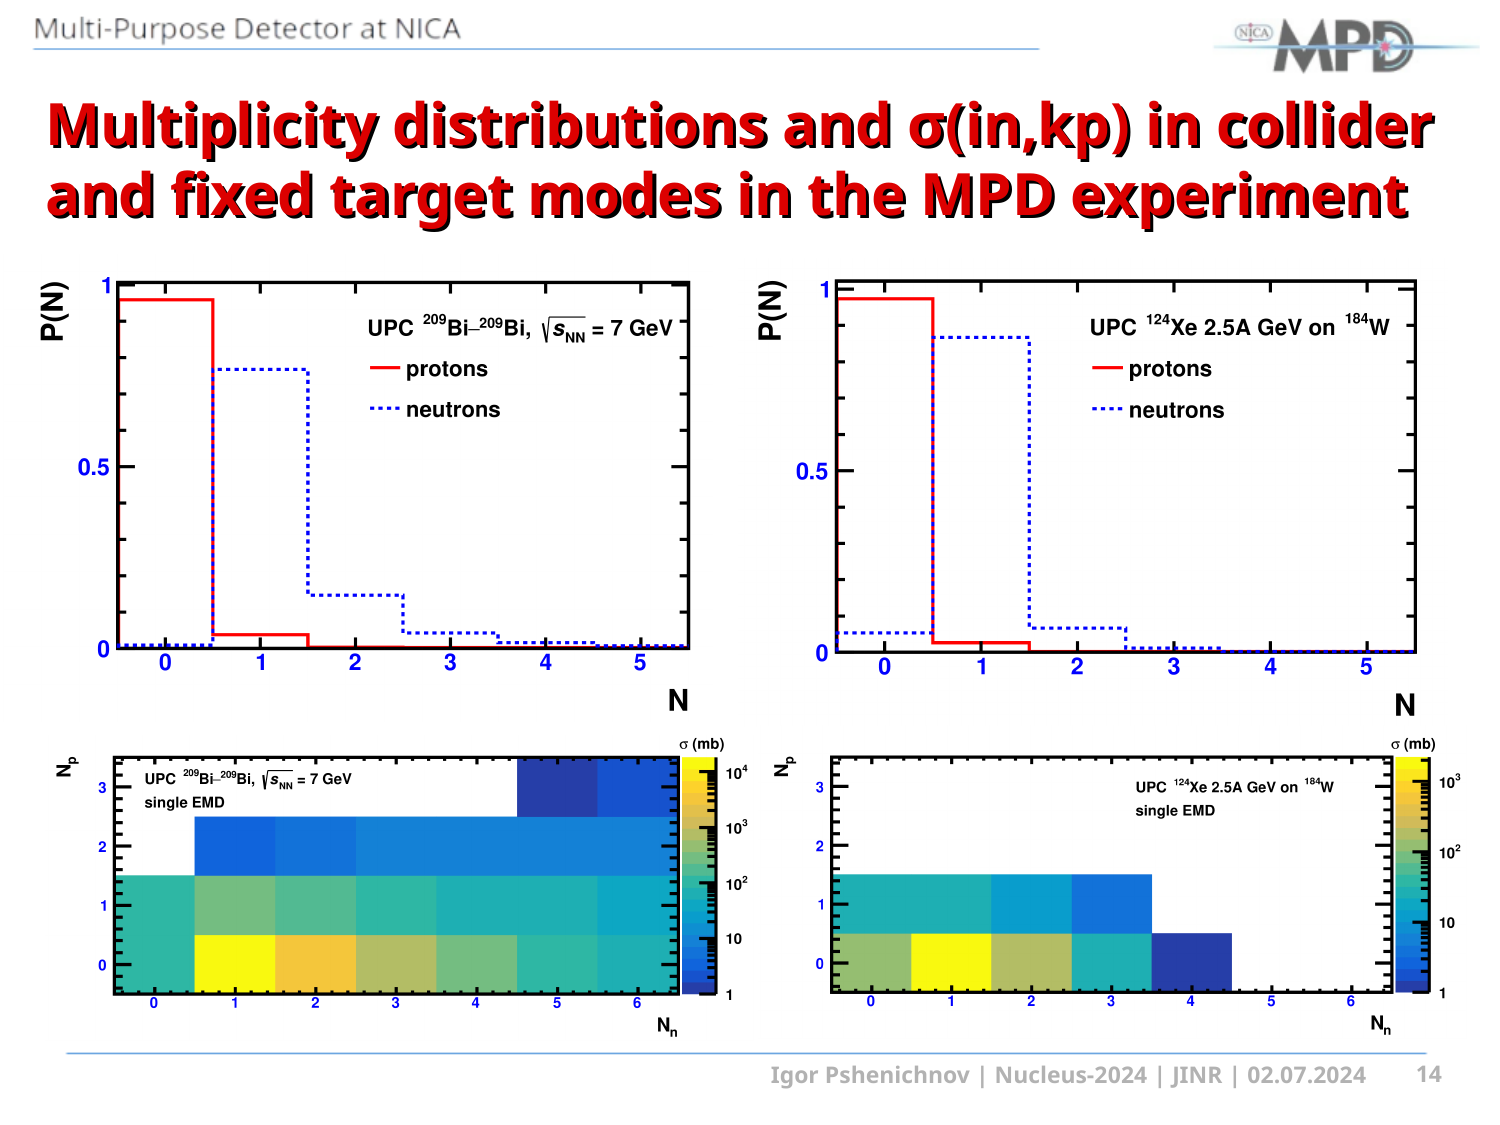

# Multiplicity distributions and σ(in,kp) in collider and fixed target modes in the MPD experiment
 Igor Pshenichnov | Nucleus-2024 | JINR | 02.07.2024